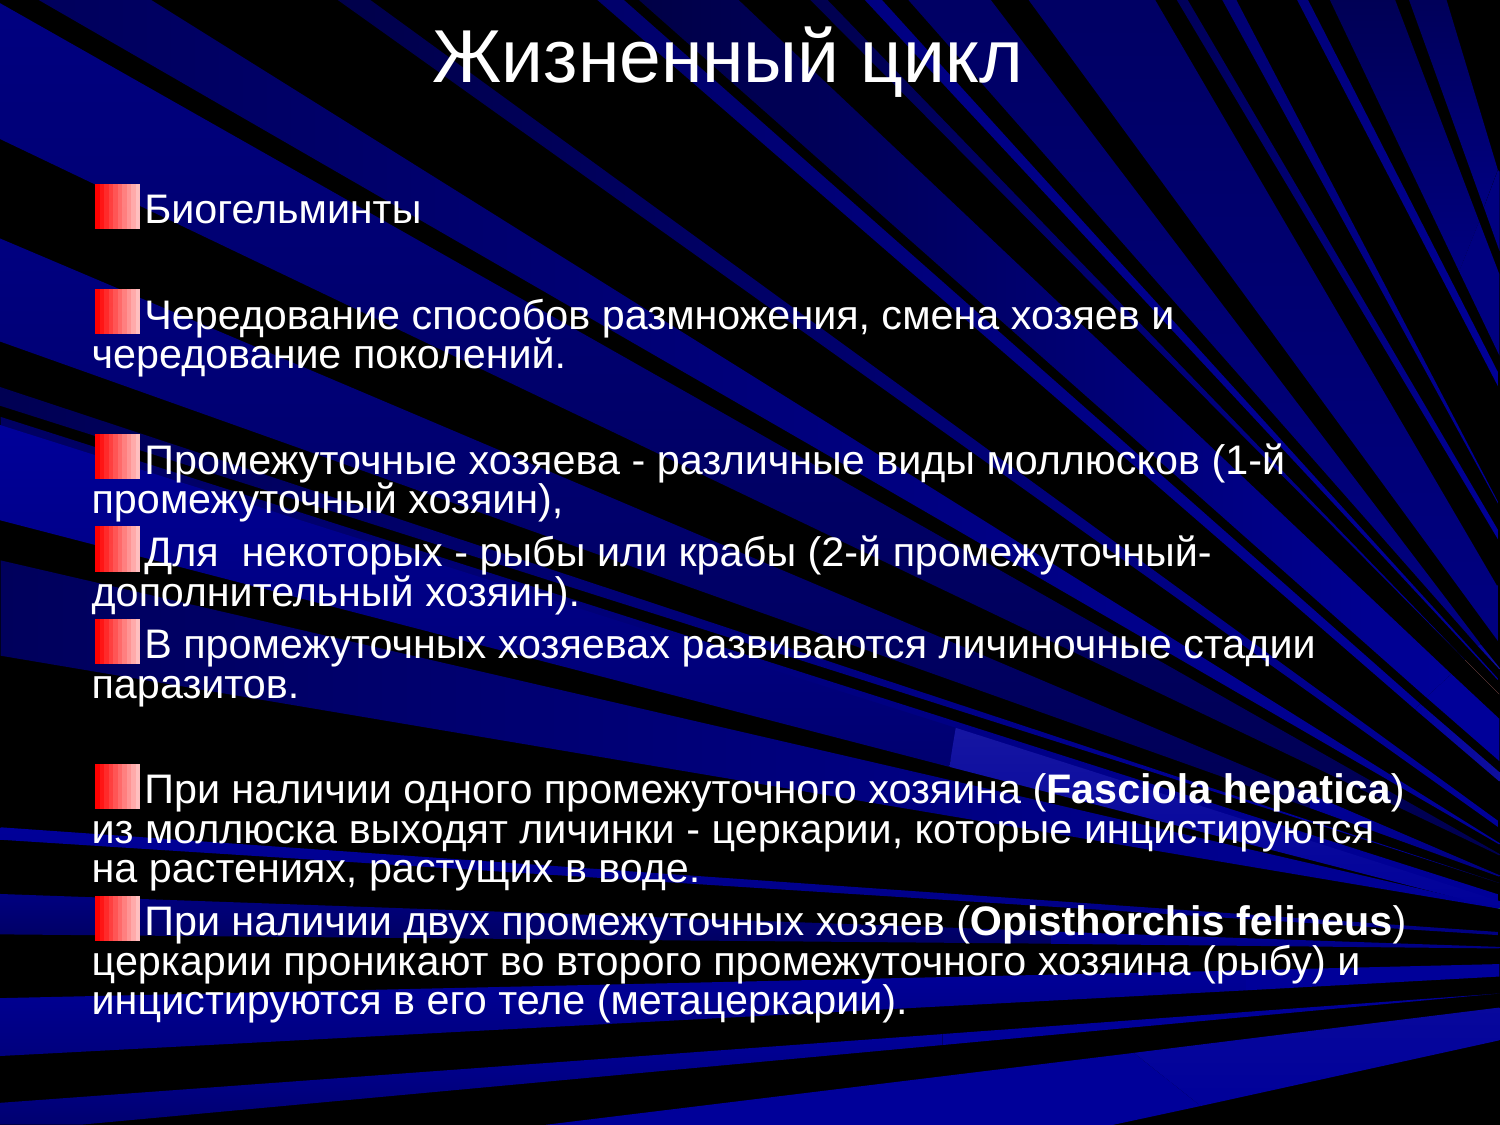

# Жизненный цикл
Биогельминты
Чередование способов размножения, смена хозяев и чередование поколений.
Промежуточные хозяева - различные виды моллюсков (1-й промежуточный хозяин),
Для некоторых - рыбы или крабы (2-й промежуточный- дополнительный хозяин).
В промежуточных хозяевах развиваются личиночные стадии паразитов.
При наличии одного промежуточного хозяина (Fasciola hepatica) из моллюска выходят личинки - церкарии, которые инцистируются на растениях, растущих в воде.
При наличии двух промежуточных хозяев (Орisthorchis felineus) церкарии проникают во второго промежуточного хозяина (рыбу) и инцистируются в его теле (метацеркарии).